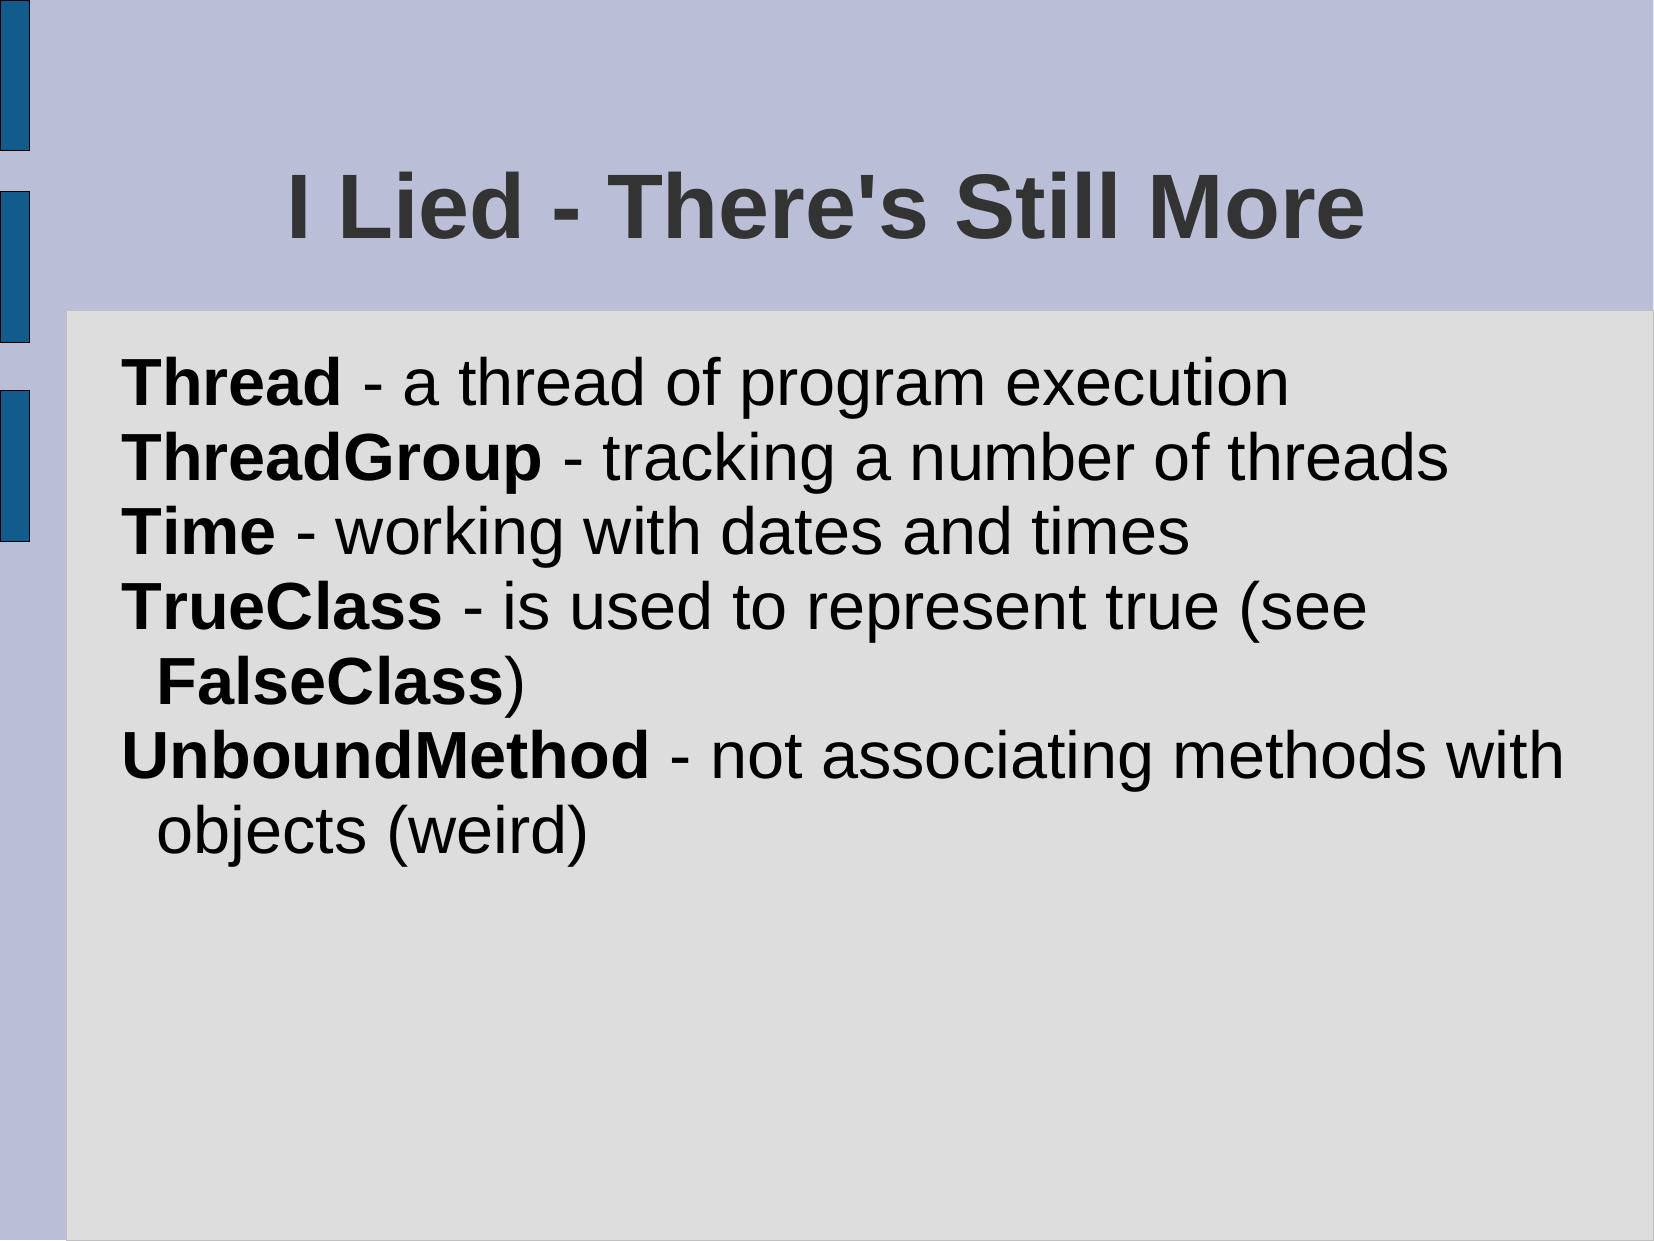

# I Lied - There's Still More
Thread - a thread of program execution
ThreadGroup - tracking a number of threads
Time - working with dates and times
TrueClass - is used to represent true (see FalseClass)
UnboundMethod - not associating methods with objects (weird)